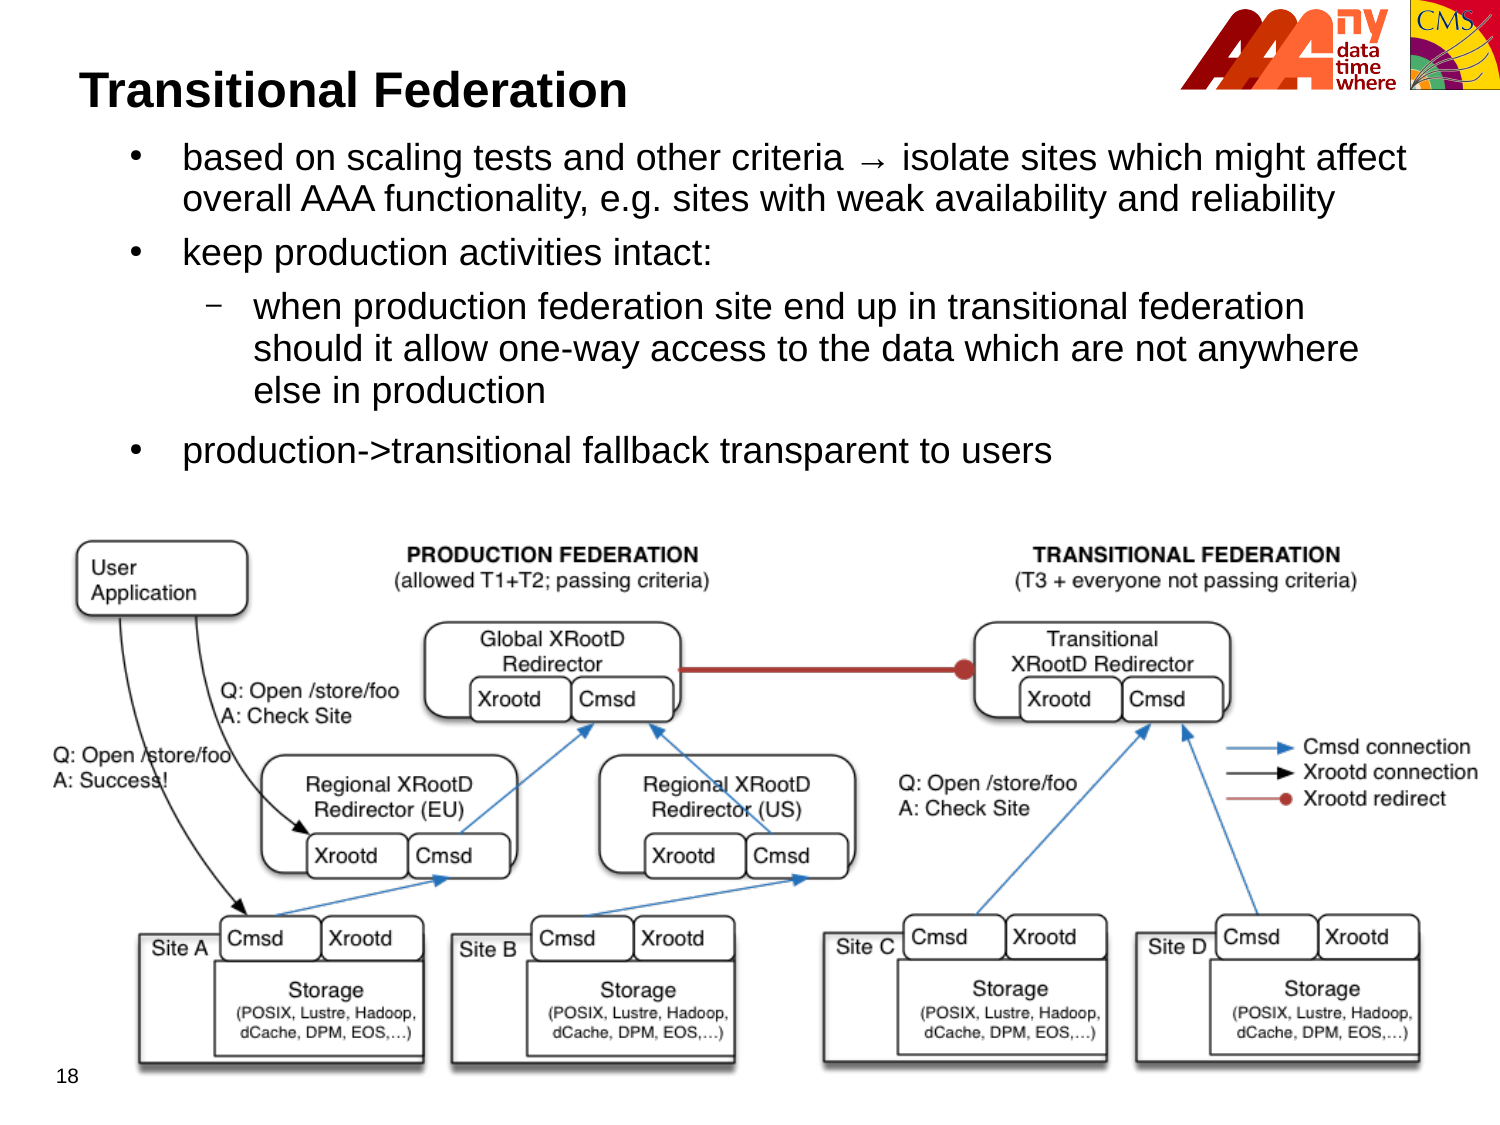

# Transitional Federation
based on scaling tests and other criteria → isolate sites which might affect overall AAA functionality, e.g. sites with weak availability and reliability
keep production activities intact:
when production federation site end up in transitional federation should it allow one-way access to the data which are not anywhere else in production
production->transitional fallback transparent to users